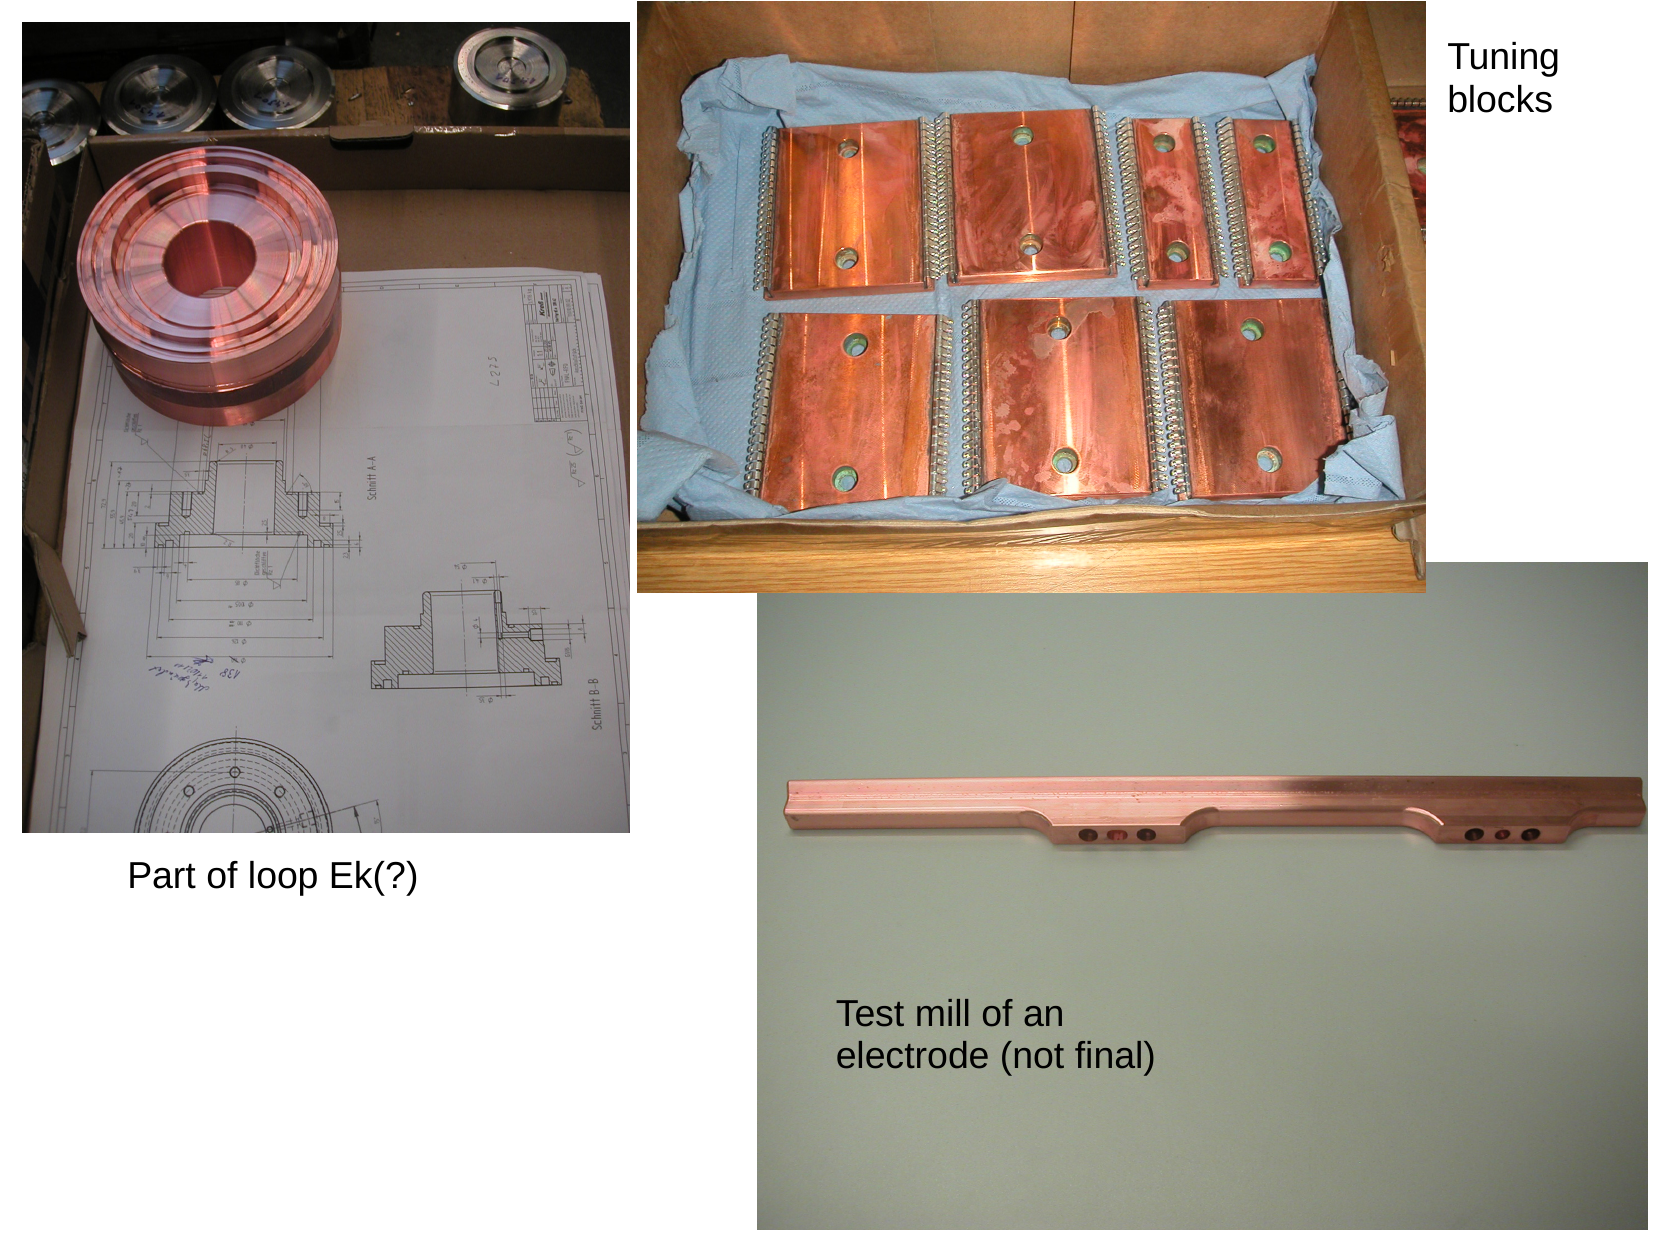

Tuning blocks
Part of loop Ek(?)
Test mill of an electrode (not final)